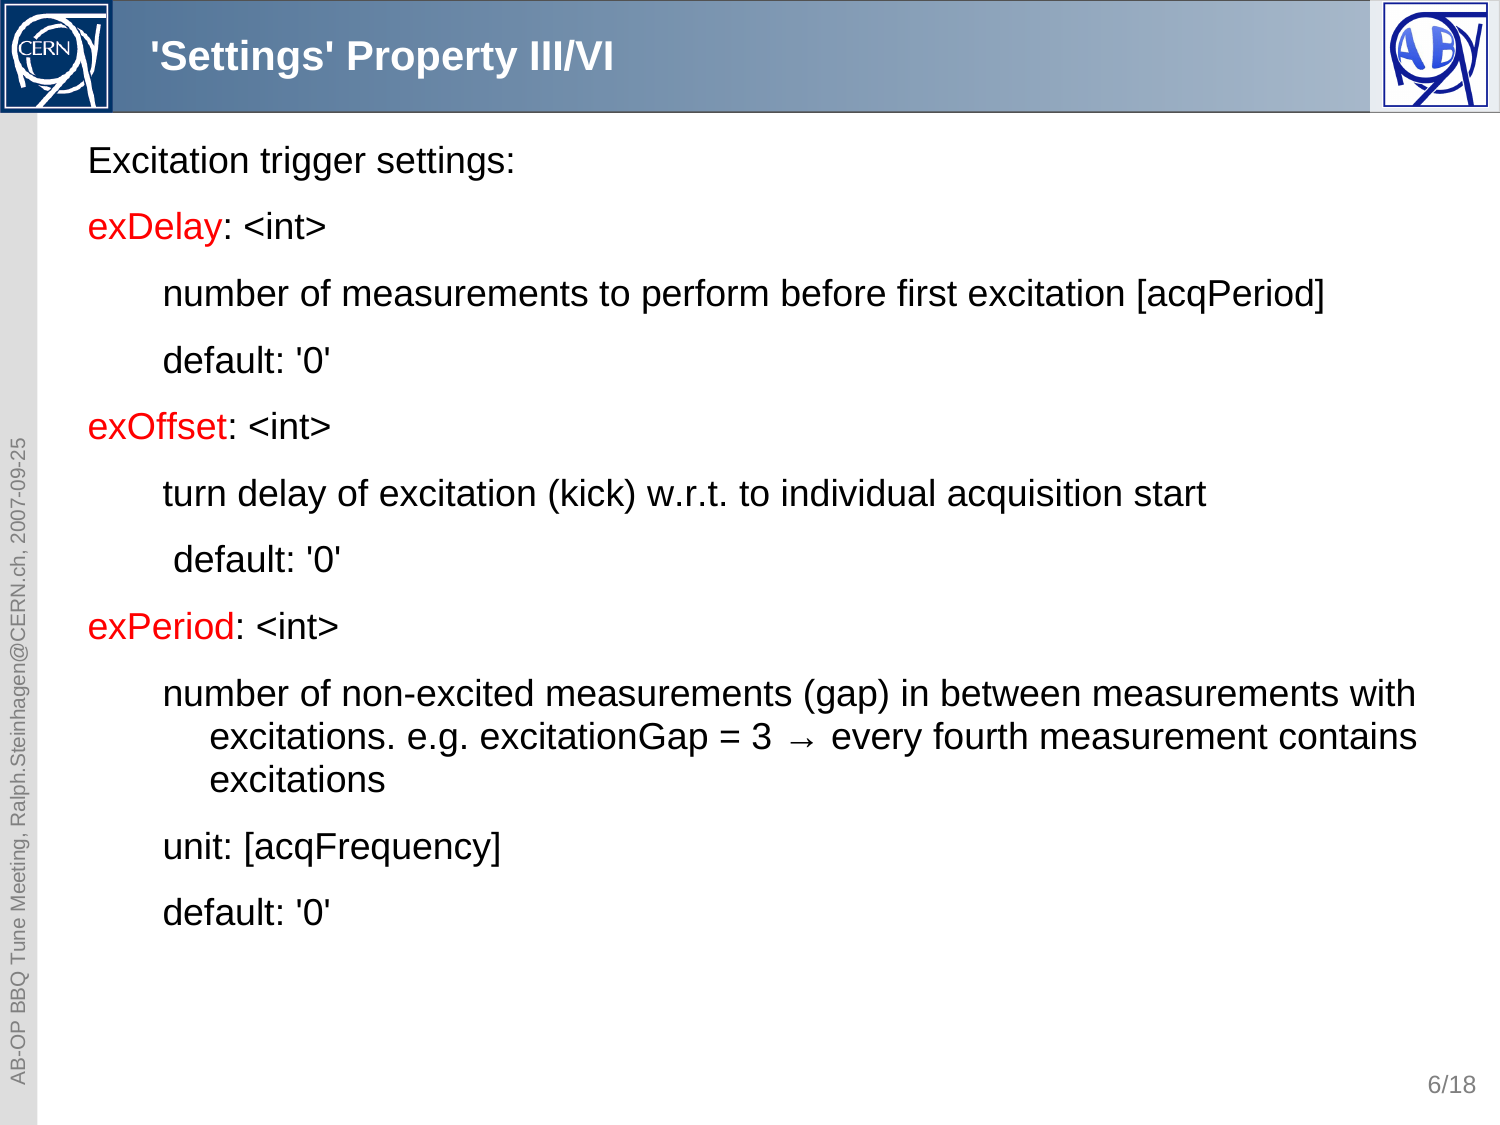

# 'Settings' Property III/VI
Excitation trigger settings:
exDelay: <int>
number of measurements to perform before first excitation [acqPeriod]
default: '0'
exOffset: <int>
turn delay of excitation (kick) w.r.t. to individual acquisition start
 default: '0'
exPeriod: <int>
number of non-excited measurements (gap) in between measurements with excitations. e.g. excitationGap = 3 → every fourth measurement contains excitations
unit: [acqFrequency]
default: '0'